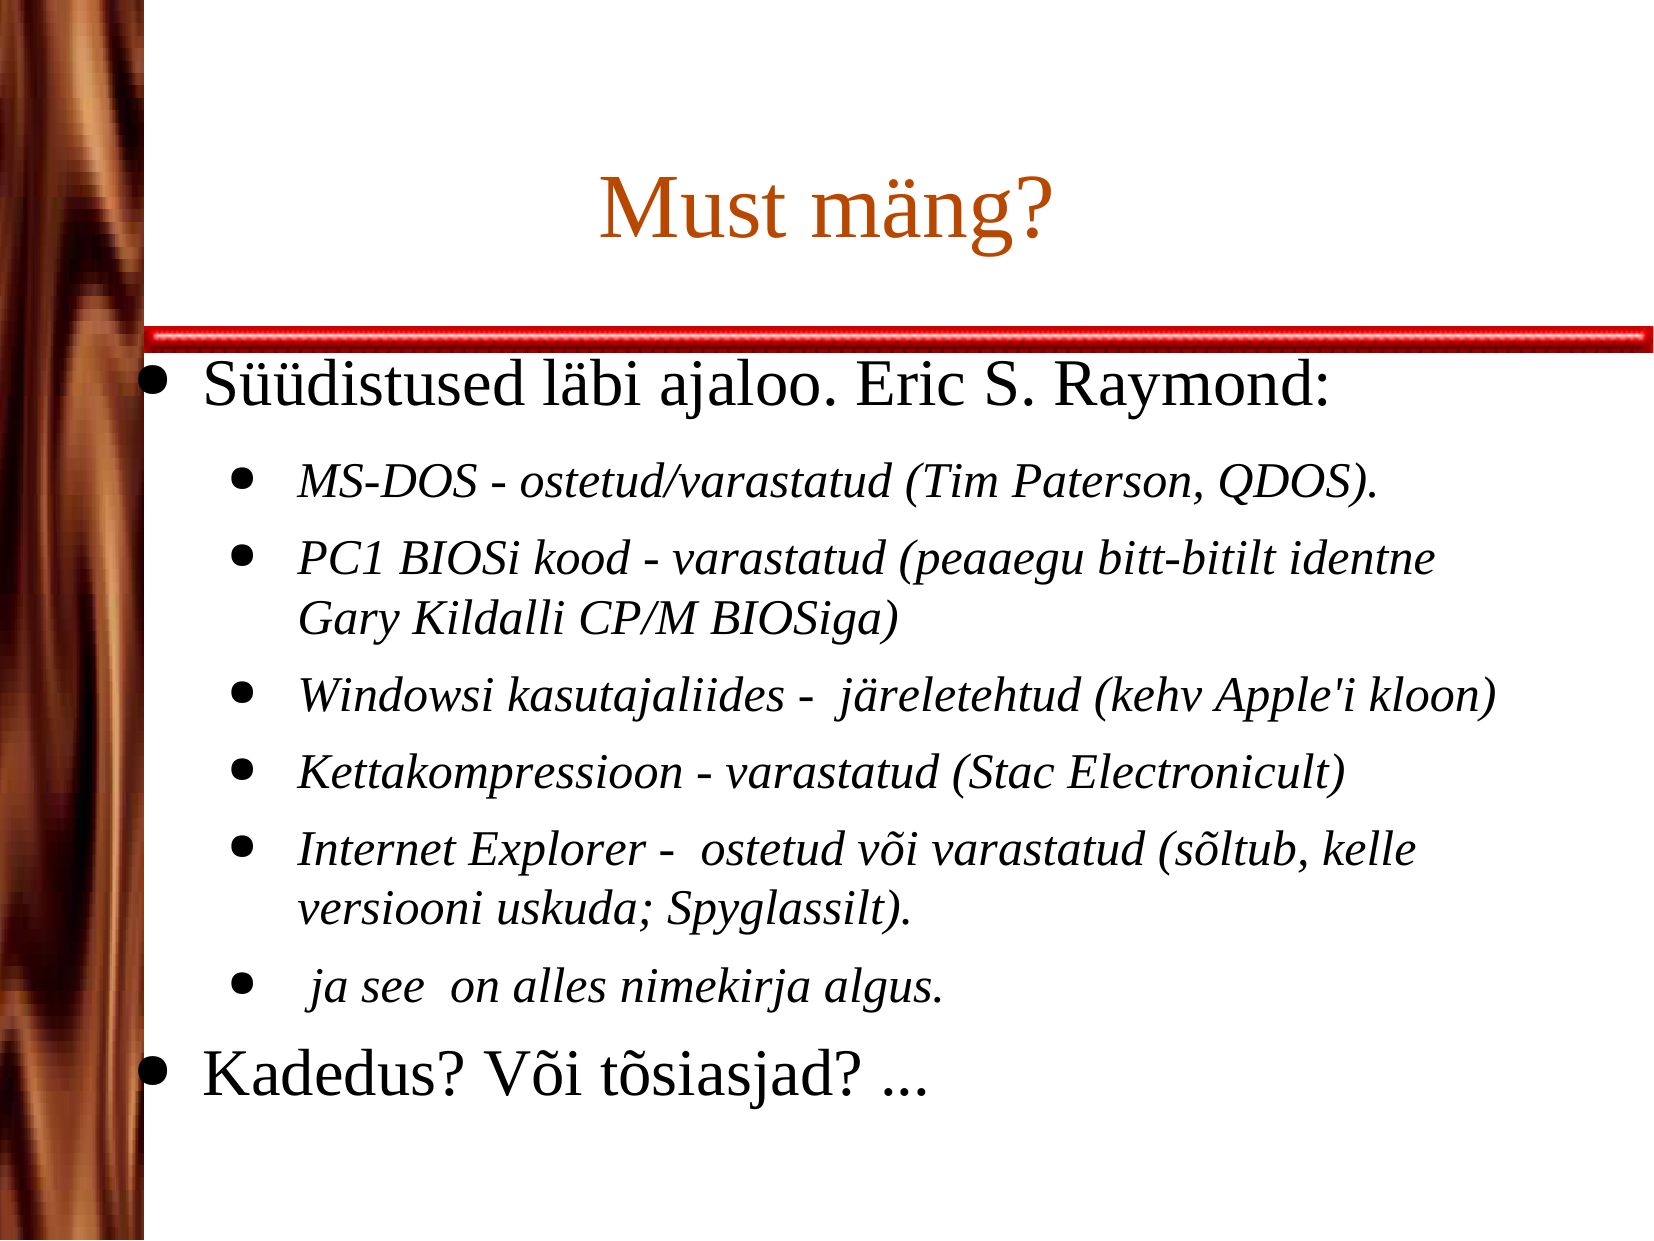

# Must mäng?
Süüdistused läbi ajaloo. Eric S. Raymond:
MS-DOS - ostetud/varastatud (Tim Paterson, QDOS).
PC1 BIOSi kood - varastatud (peaaegu bitt-bitilt identne Gary Kildalli CP/M BIOSiga)
Windowsi kasutajaliides - järeletehtud (kehv Apple'i kloon)
Kettakompressioon - varastatud (Stac Electronicult)
Internet Explorer - ostetud või varastatud (sõltub, kelle versiooni uskuda; Spyglassilt).
 ja see on alles nimekirja algus.
Kadedus? Või tõsiasjad? ...